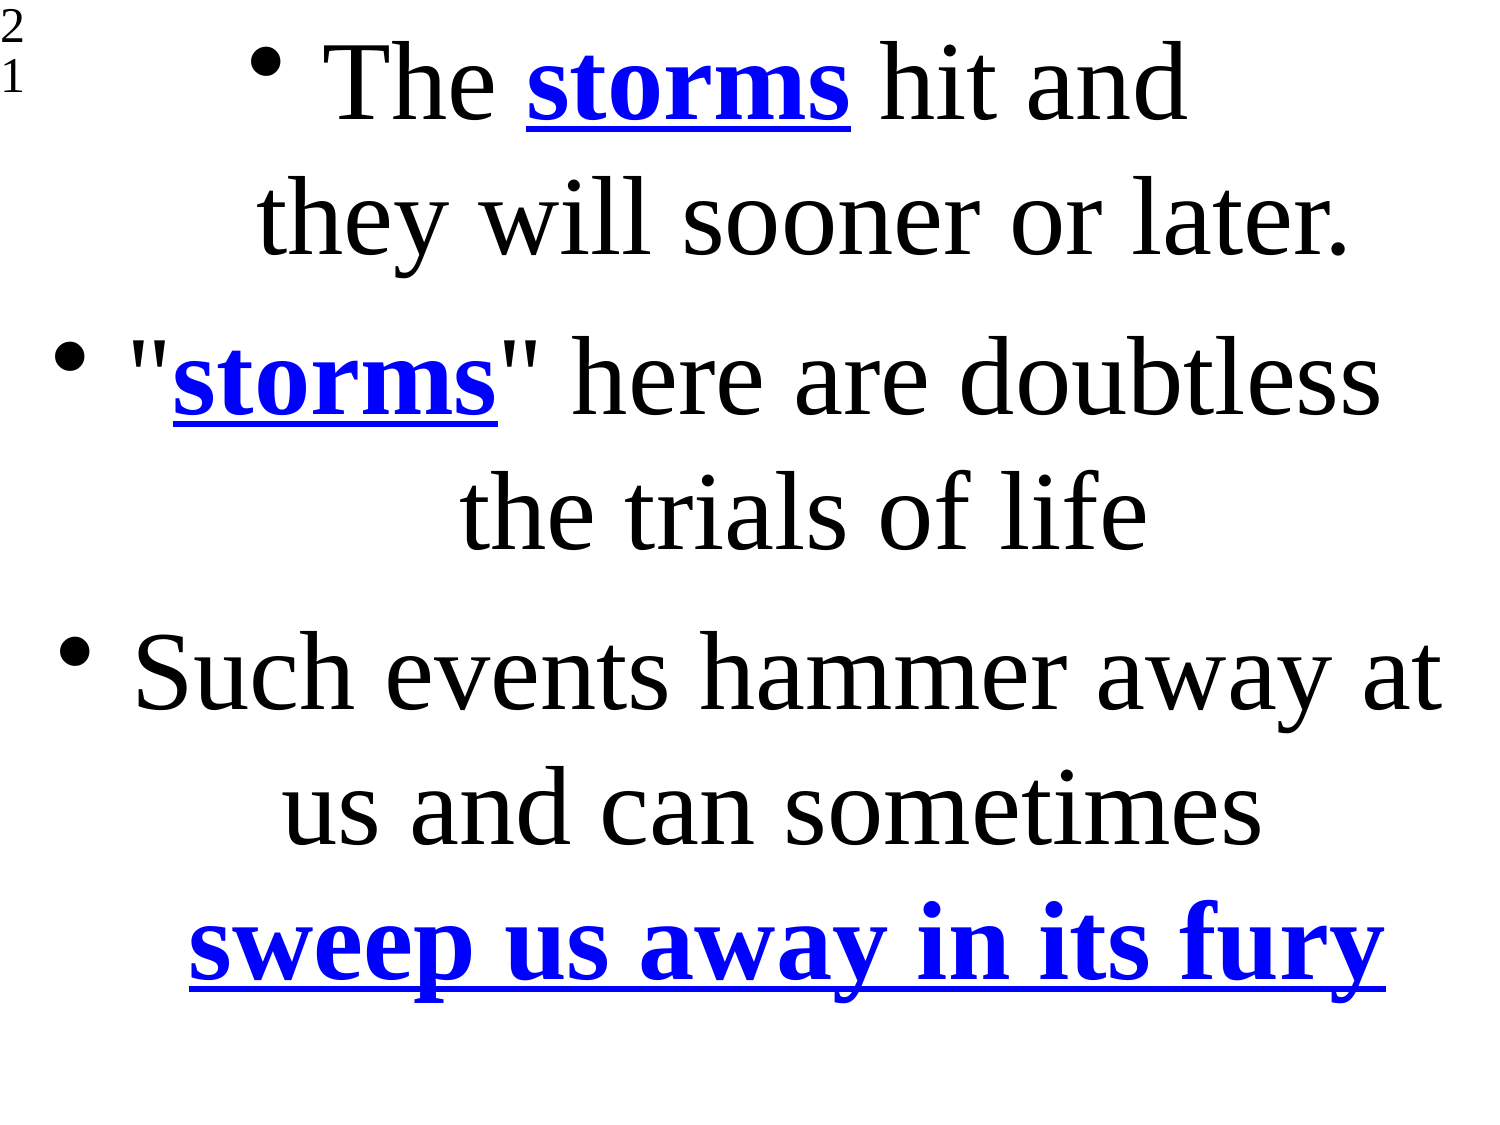

The storms hit and
they will sooner or later.
"storms" here are doubtless
the trials of life
Such events hammer away at us and can sometimes
sweep us away in its fury